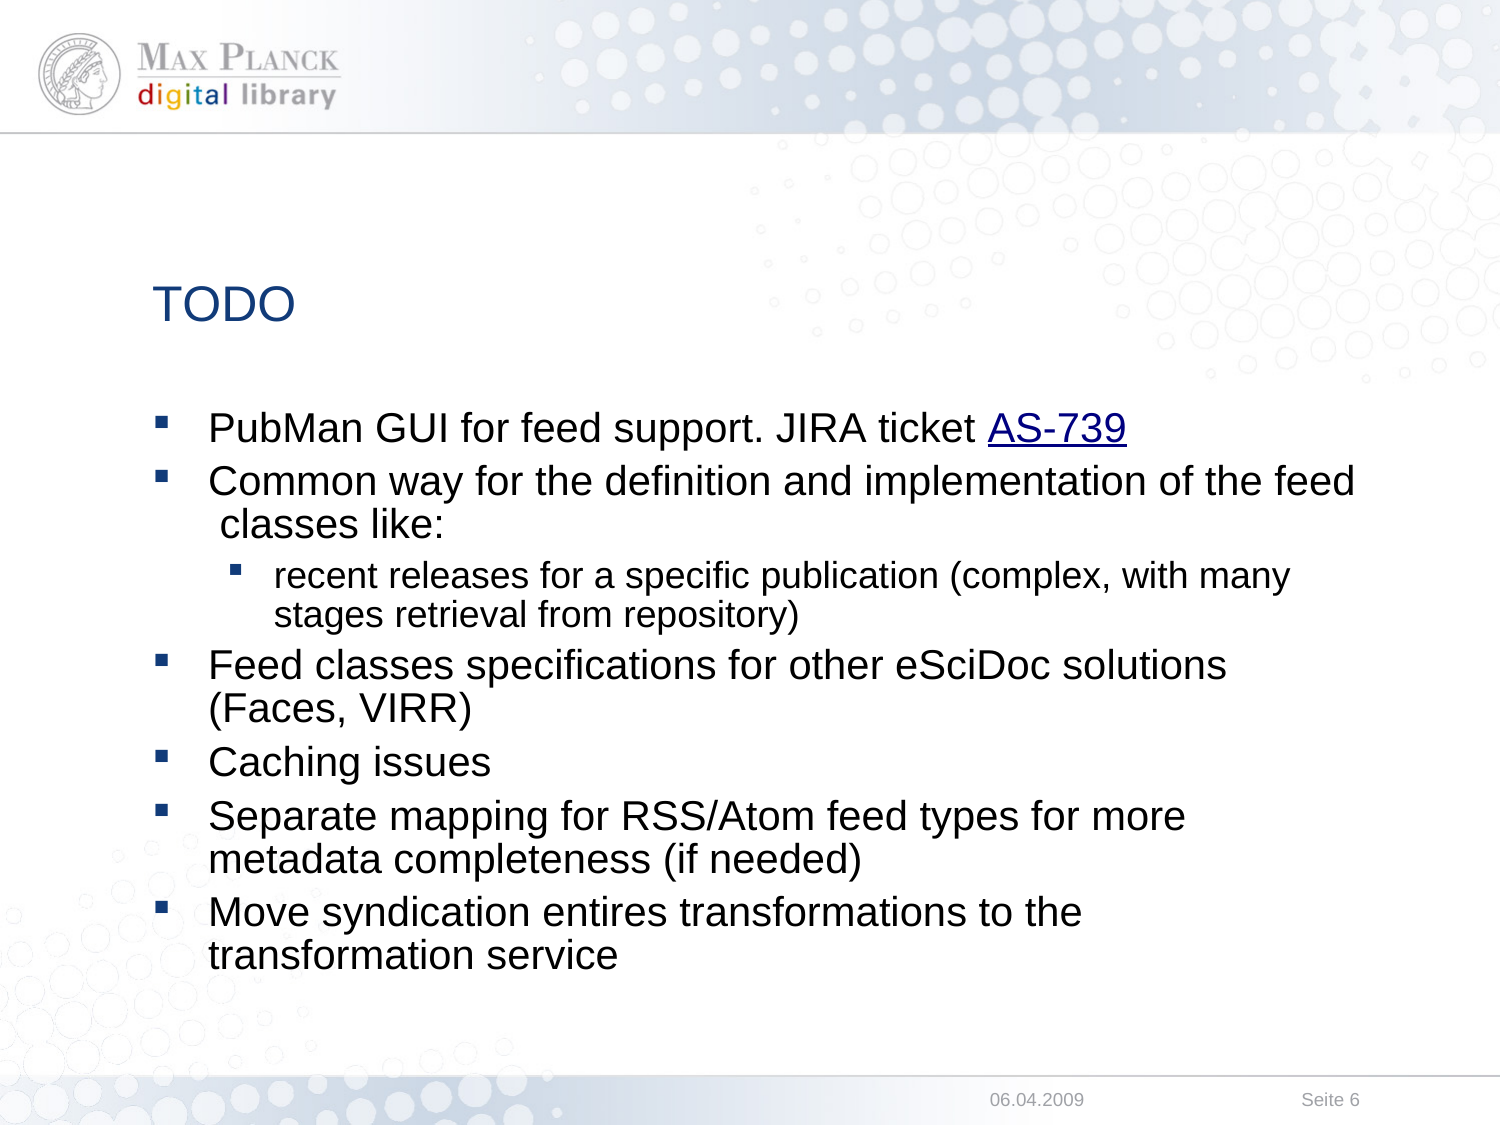

# TODO
PubMan GUI for feed support. JIRA ticket AS-739
Common way for the definition and implementation of the feed classes like:
recent releases for a specific publication (complex, with many stages retrieval from repository)
Feed classes specifications for other eSciDoc solutions (Faces, VIRR)
Caching issues
Separate mapping for RSS/Atom feed types for more metadata completeness (if needed)
Move syndication entires transformations to the transformation service